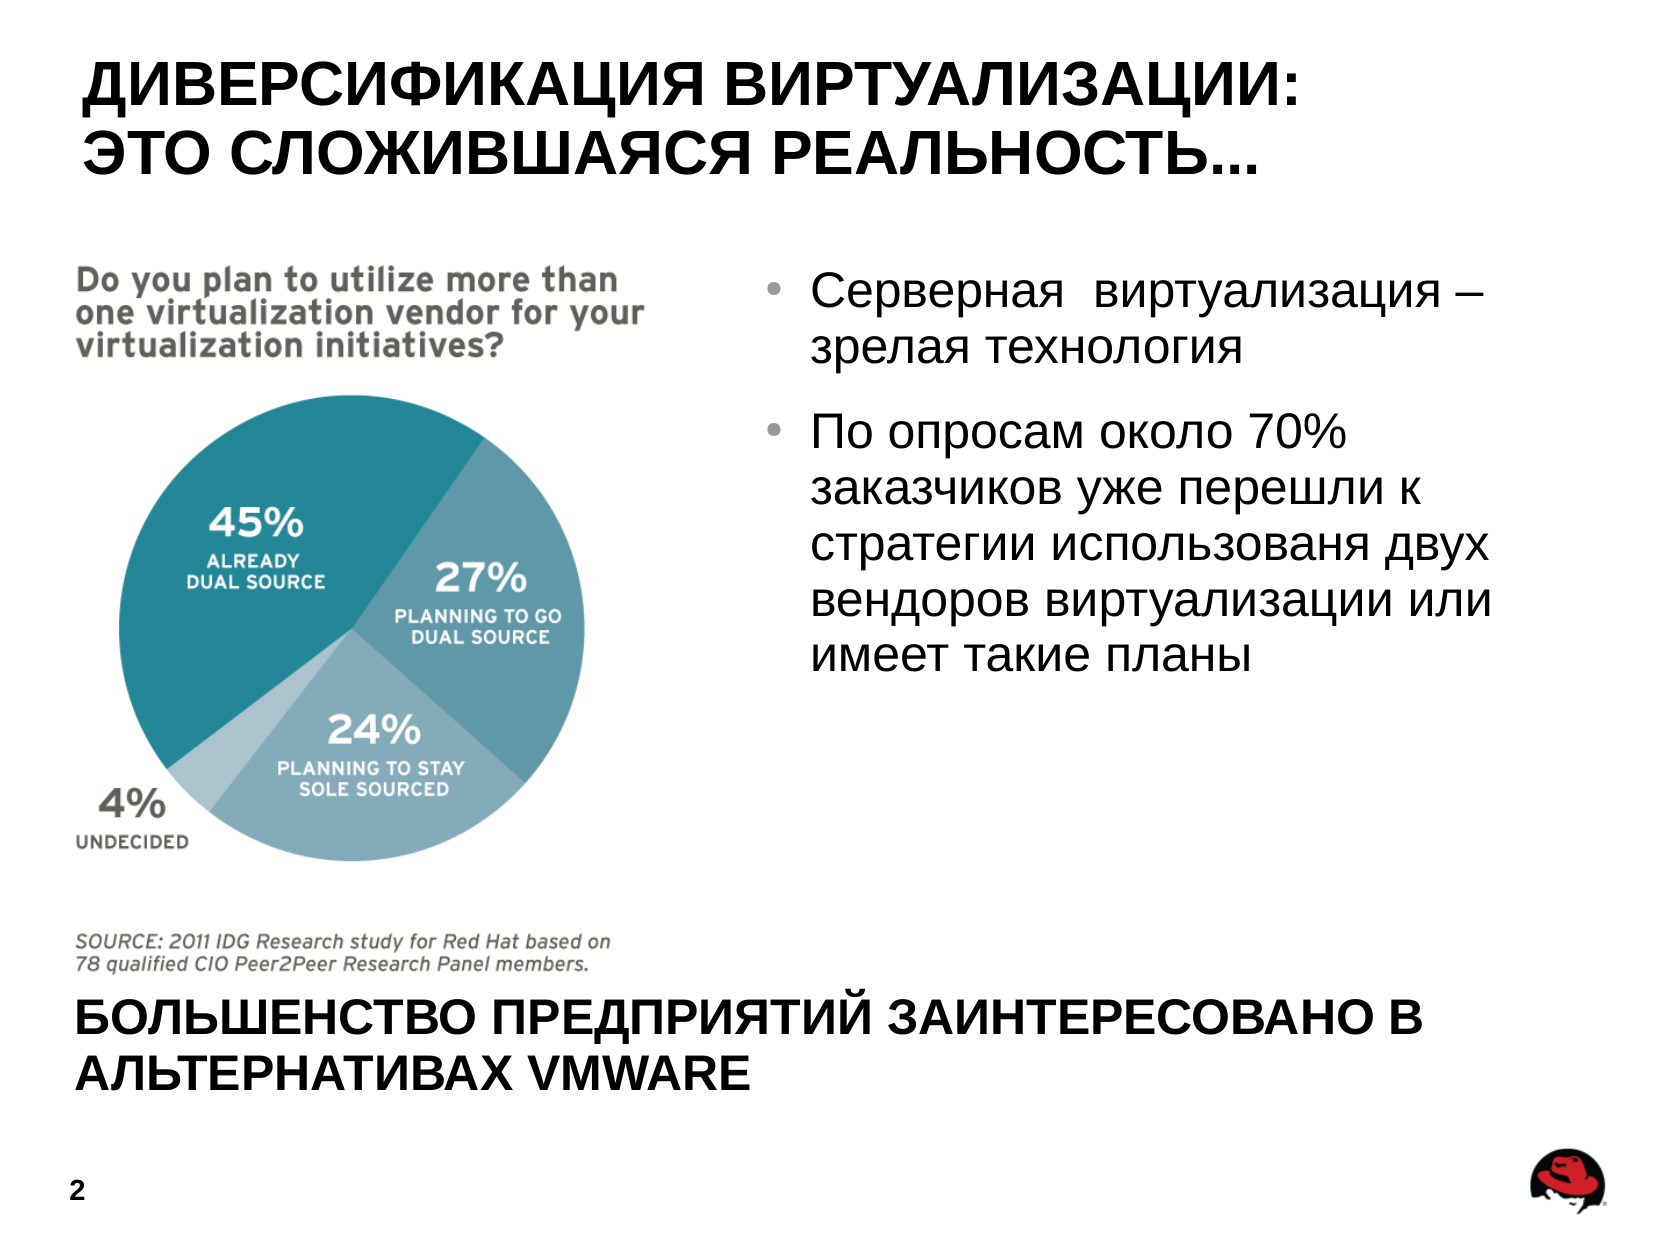

# ДИВЕРСИФИКАЦИЯ ВИРТУАЛИЗАЦИИ: ЭТО СЛОЖИВШАЯСЯ РЕАЛЬНОСТЬ...
Серверная виртуализация – зрелая технология
По опросам около 70% заказчиков уже перешли к стратегии использованя двух вендоров виртуализации или имеет такие планы
БОЛЬШЕНСТВО ПРЕДПРИЯТИЙ ЗАИНТЕРЕСОВАНО В АЛЬТЕРНАТИВАХ VMWARE